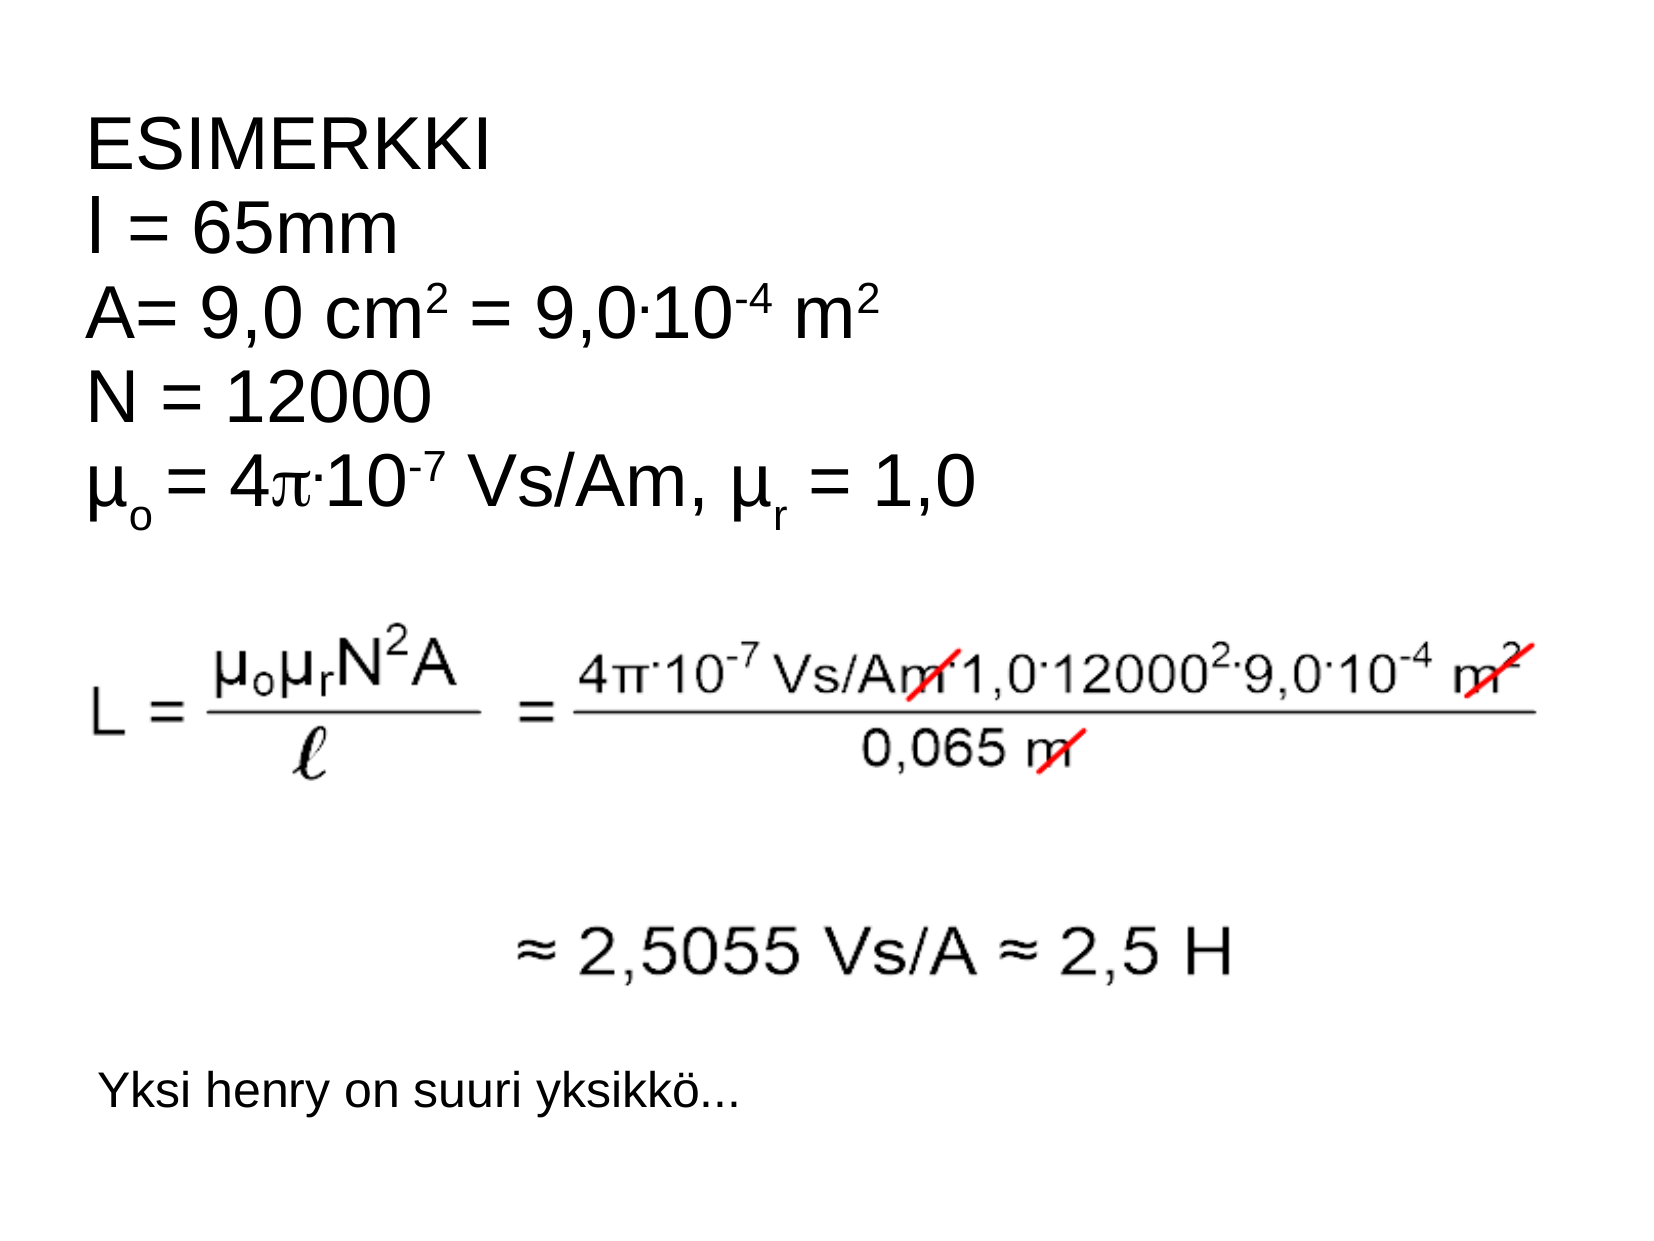

ESIMERKKI
l = 65mm
A= 9,0 cm2 = 9,0.10-4 m2
N = 12000
µo = 4p.10-7 Vs/Am, µr = 1,0
Yksi henry on suuri yksikkö...